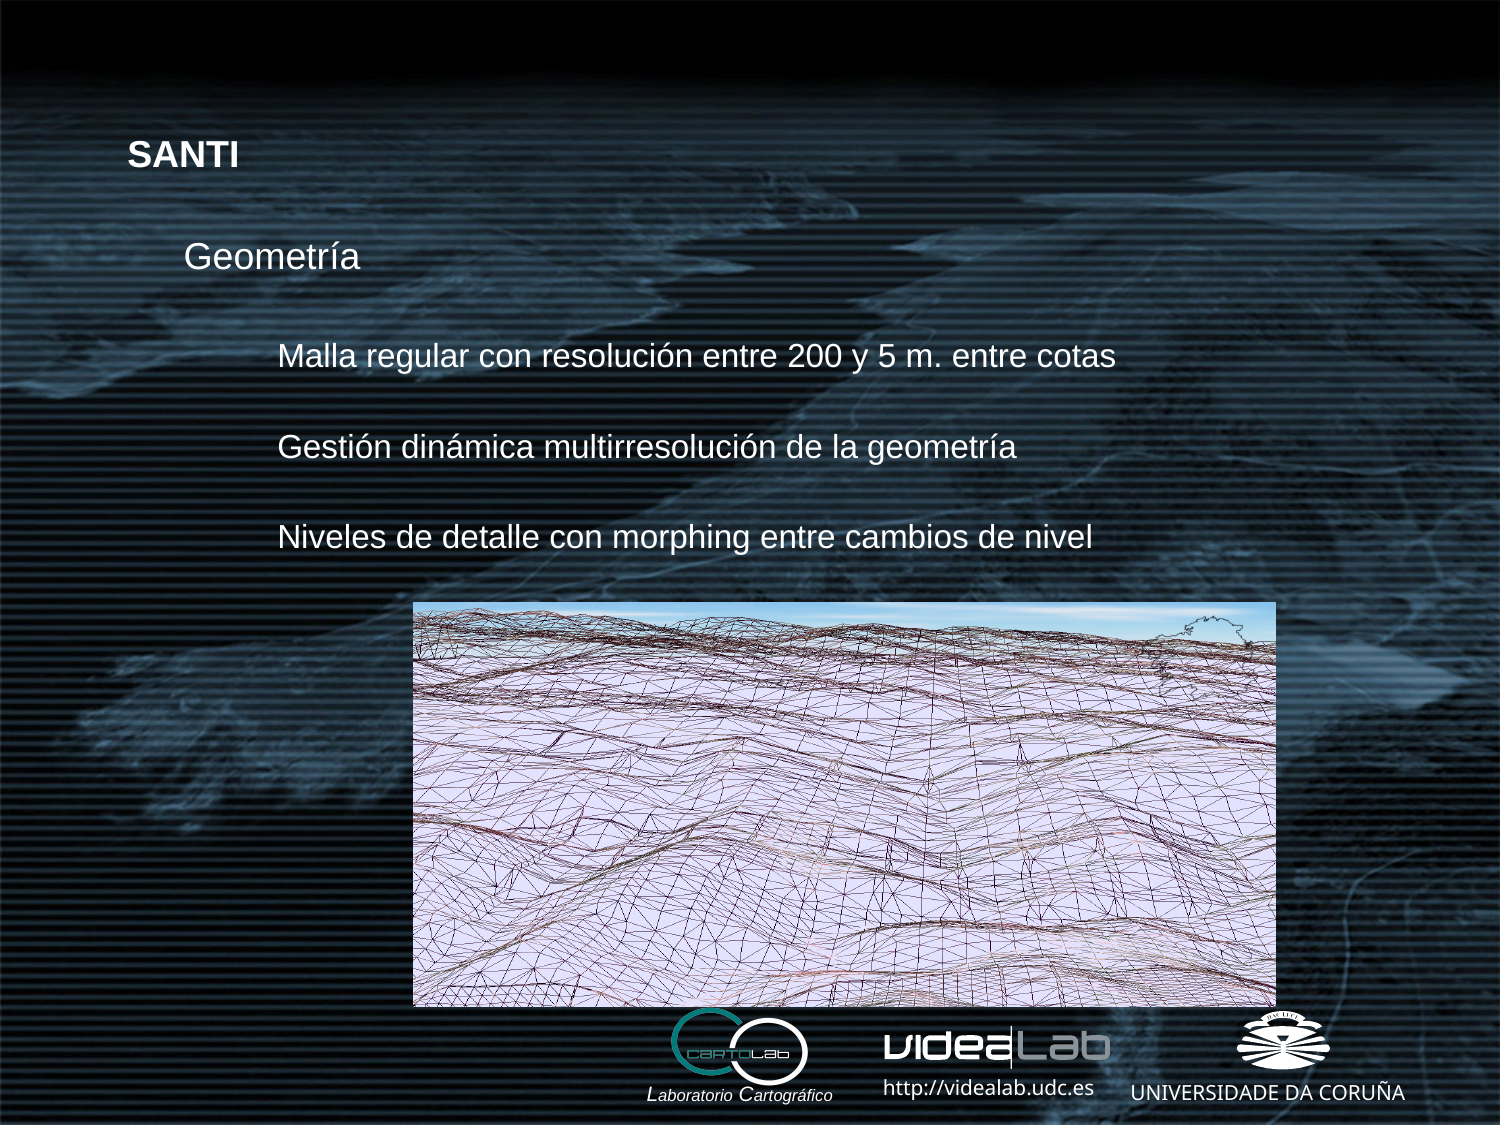

# SANTI
	Geometría
		Malla regular con resolución entre 200 y 5 m. entre cotas
		Gestión dinámica multirresolución de la geometría
		Niveles de detalle con morphing entre cambios de nivel